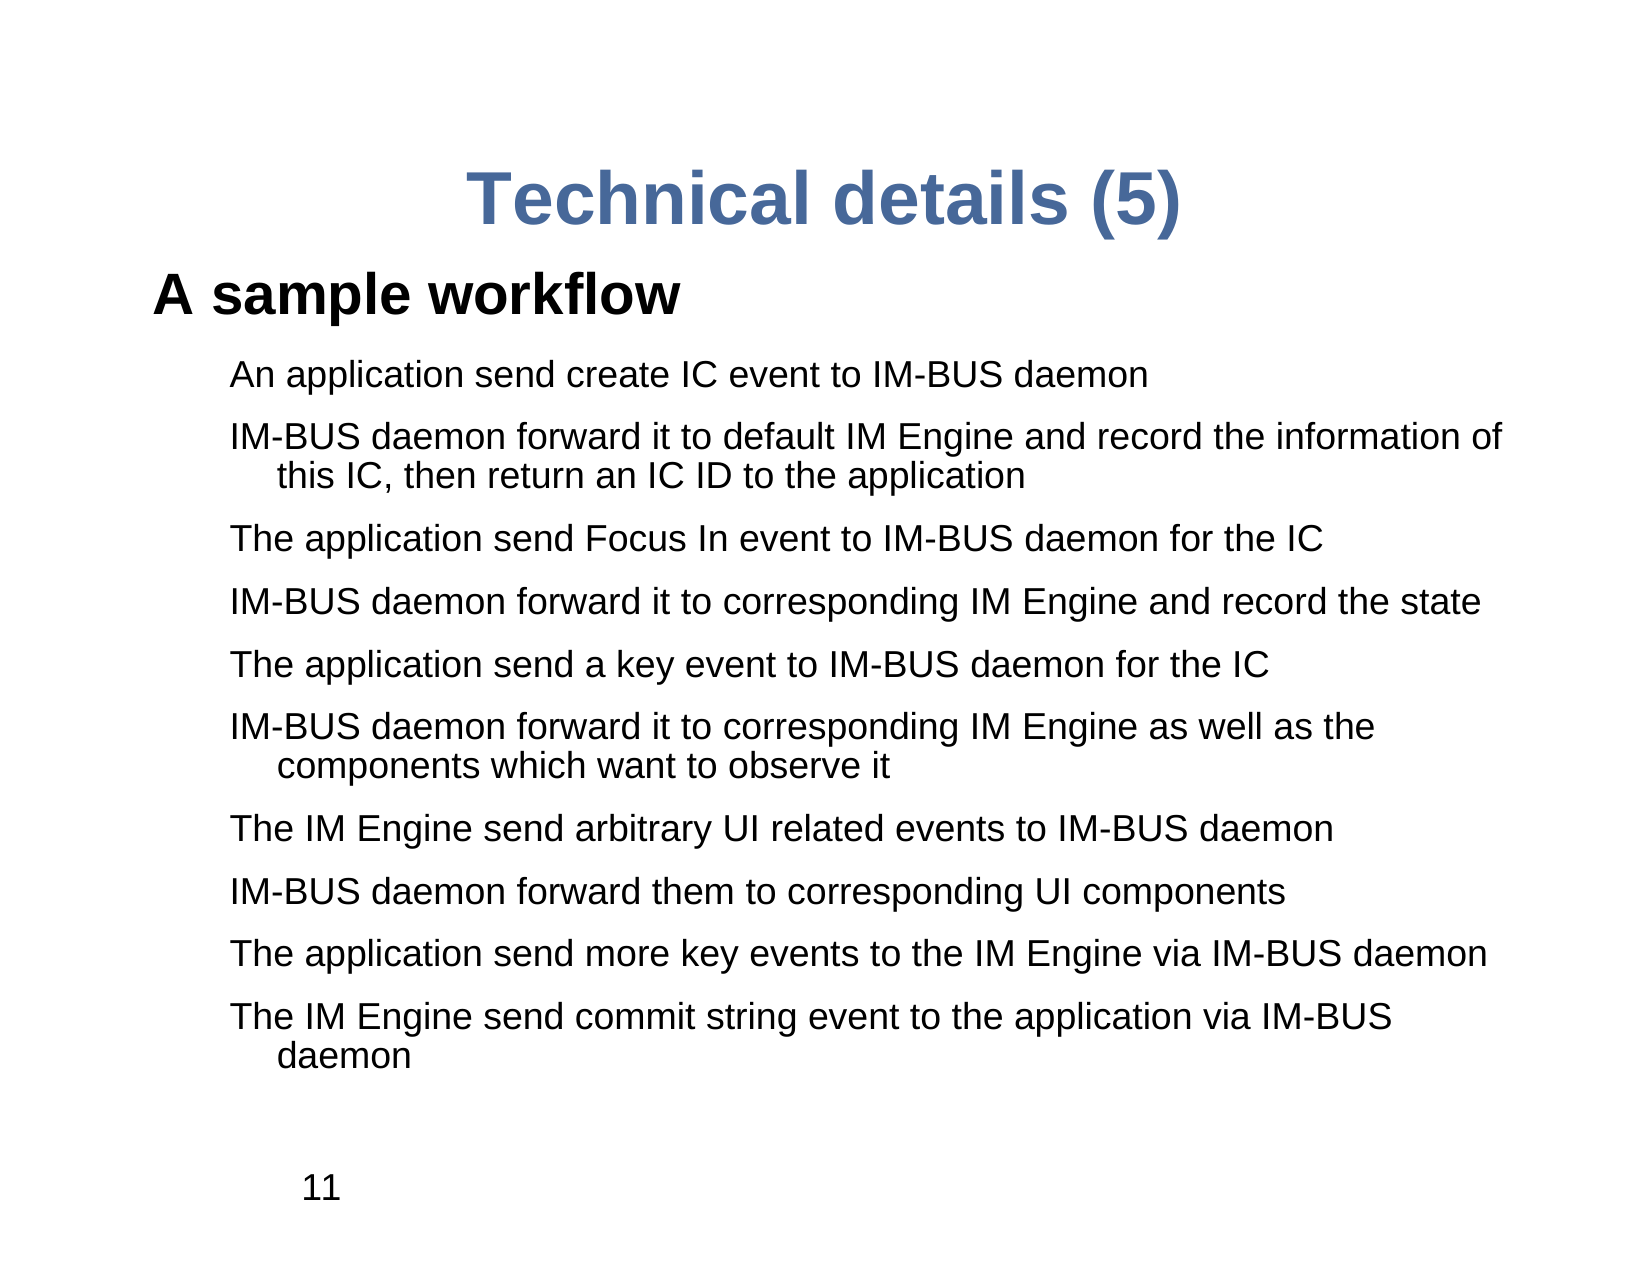

# Technical details (5)
A sample workflow
An application send create IC event to IM-BUS daemon
IM-BUS daemon forward it to default IM Engine and record the information of this IC, then return an IC ID to the application
The application send Focus In event to IM-BUS daemon for the IC
IM-BUS daemon forward it to corresponding IM Engine and record the state
The application send a key event to IM-BUS daemon for the IC
IM-BUS daemon forward it to corresponding IM Engine as well as the components which want to observe it
The IM Engine send arbitrary UI related events to IM-BUS daemon
IM-BUS daemon forward them to corresponding UI components
The application send more key events to the IM Engine via IM-BUS daemon
The IM Engine send commit string event to the application via IM-BUS daemon